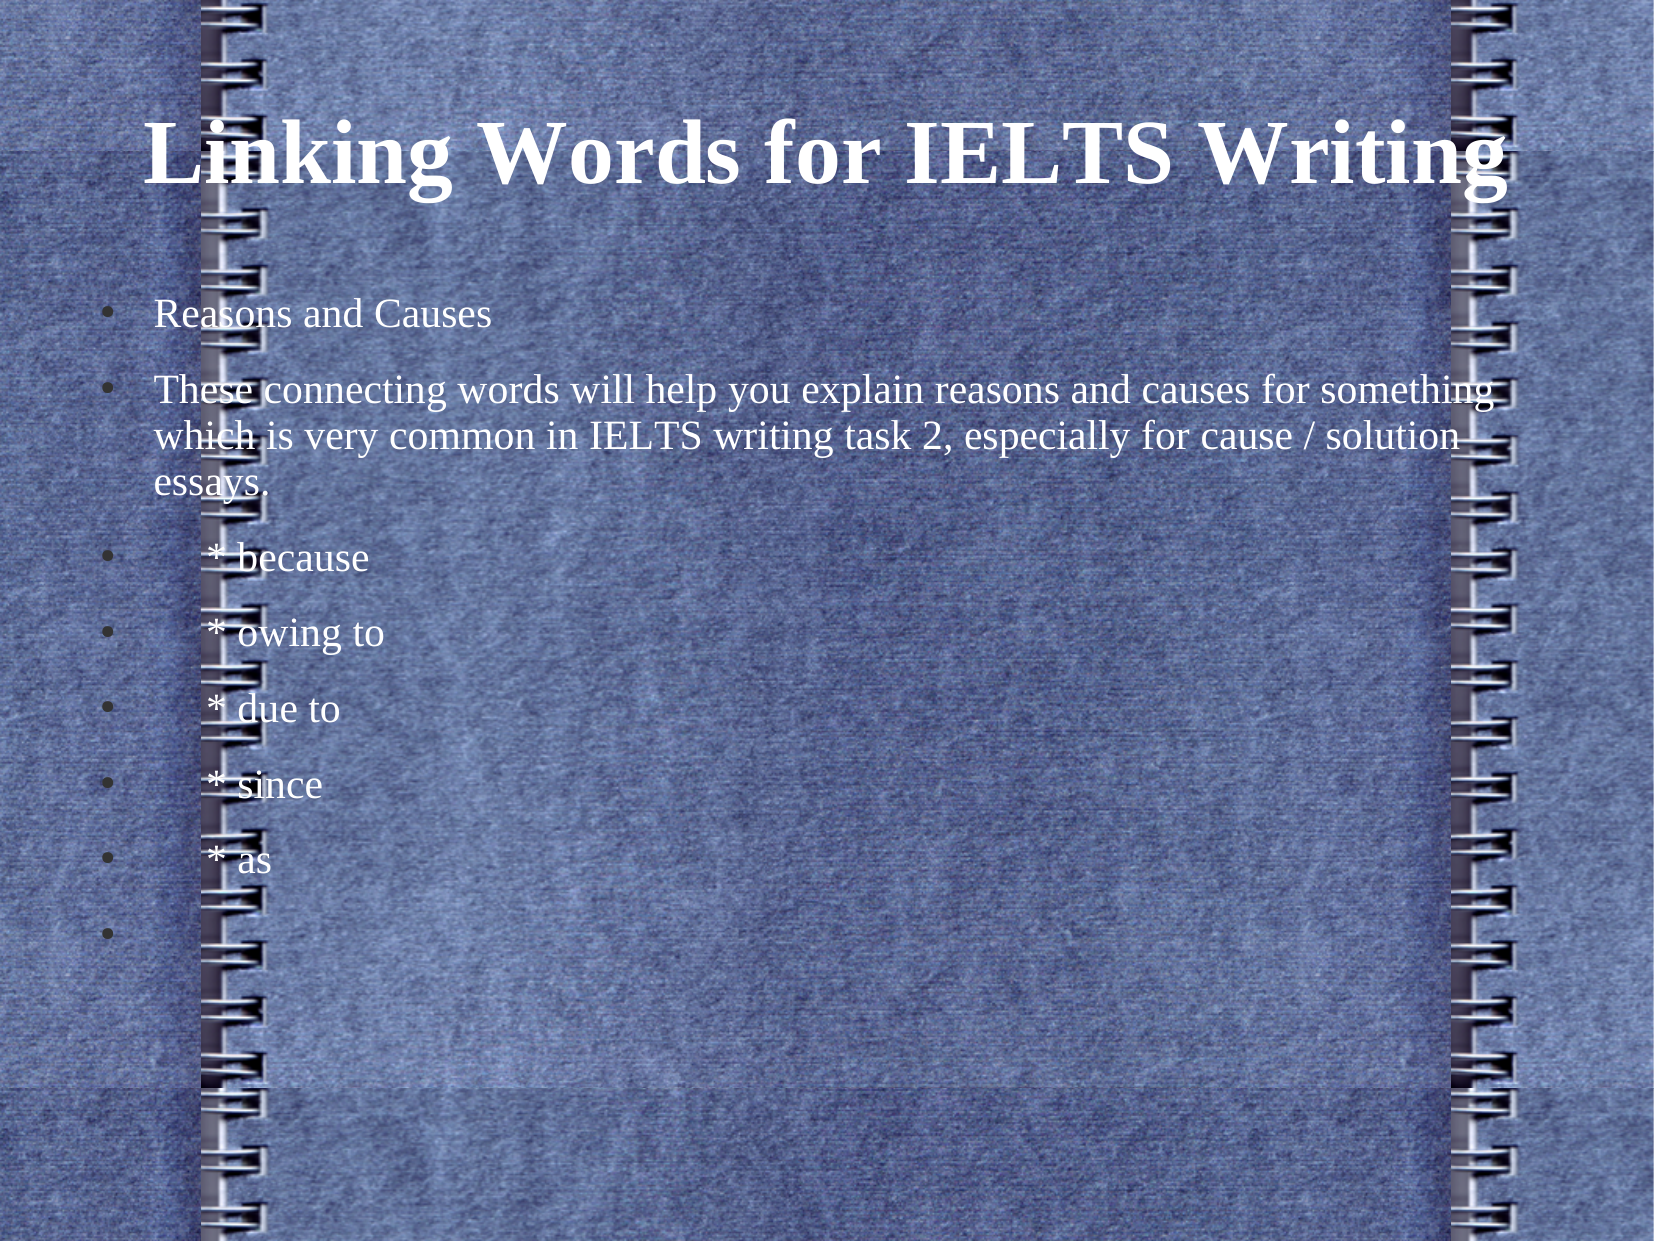

# Linking Words for IELTS Writing
Reasons and Causes
These connecting words will help you explain reasons and causes for something which is very common in IELTS writing task 2, especially for cause / solution essays.
 * because
 * owing to
 * due to
 * since
 * as